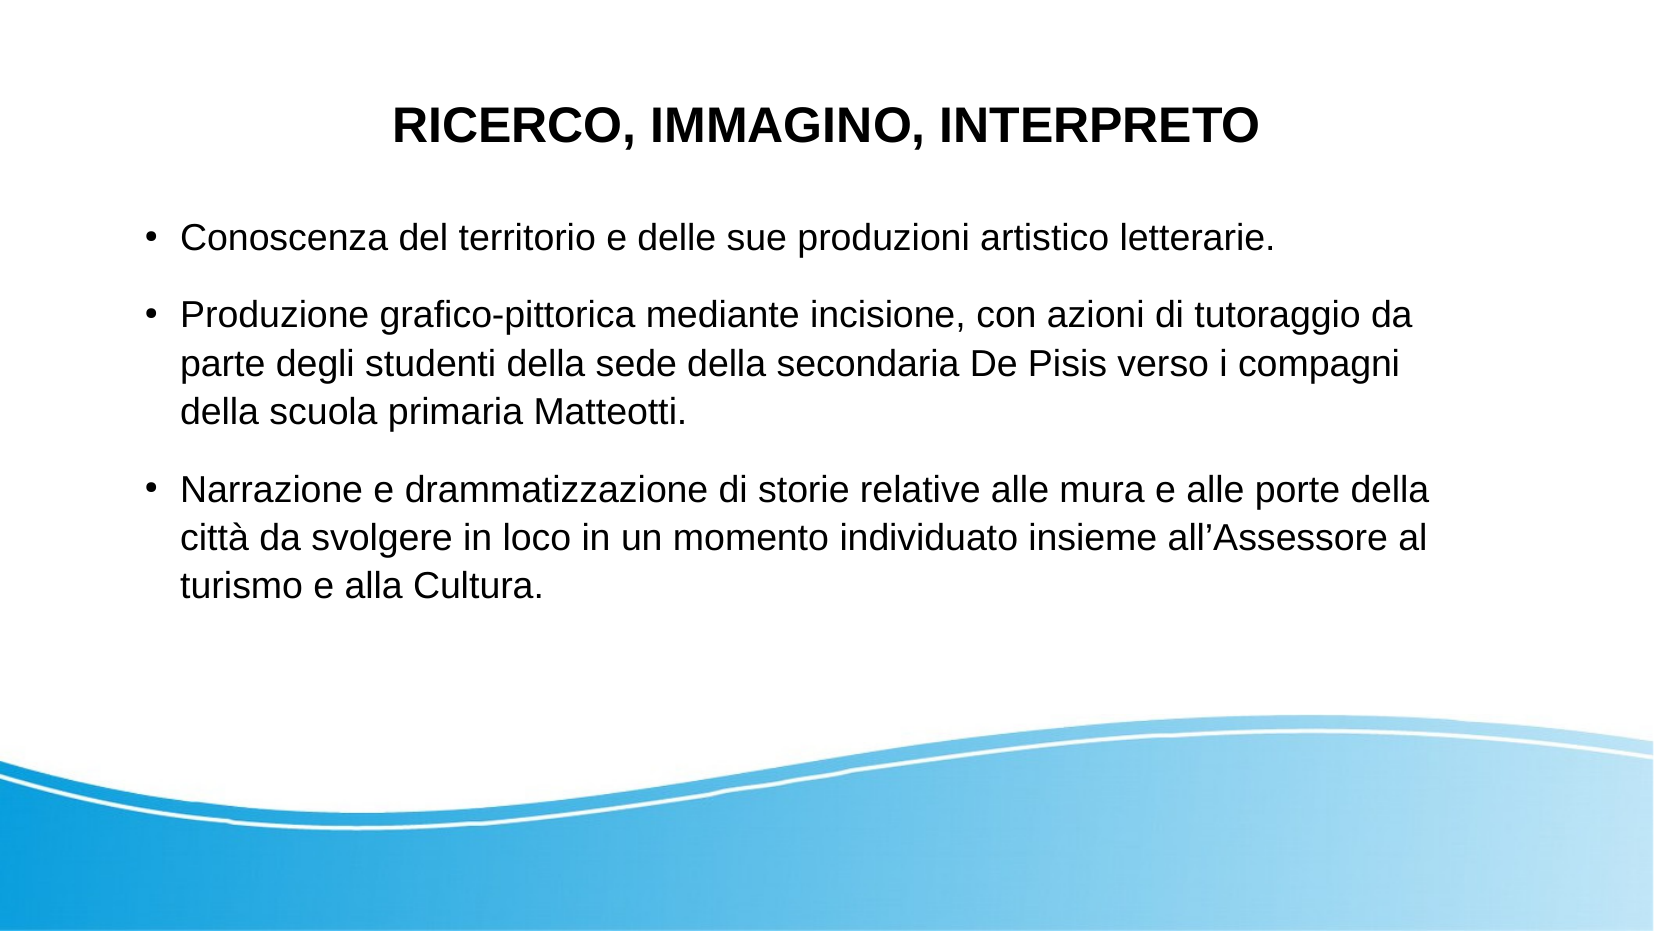

# RICERCO, IMMAGINO, INTERPRETO
Conoscenza del territorio e delle sue produzioni artistico letterarie.
Produzione grafico-pittorica mediante incisione, con azioni di tutoraggio da parte degli studenti della sede della secondaria De Pisis verso i compagni della scuola primaria Matteotti.
Narrazione e drammatizzazione di storie relative alle mura e alle porte della città da svolgere in loco in un momento individuato insieme all’Assessore al turismo e alla Cultura.